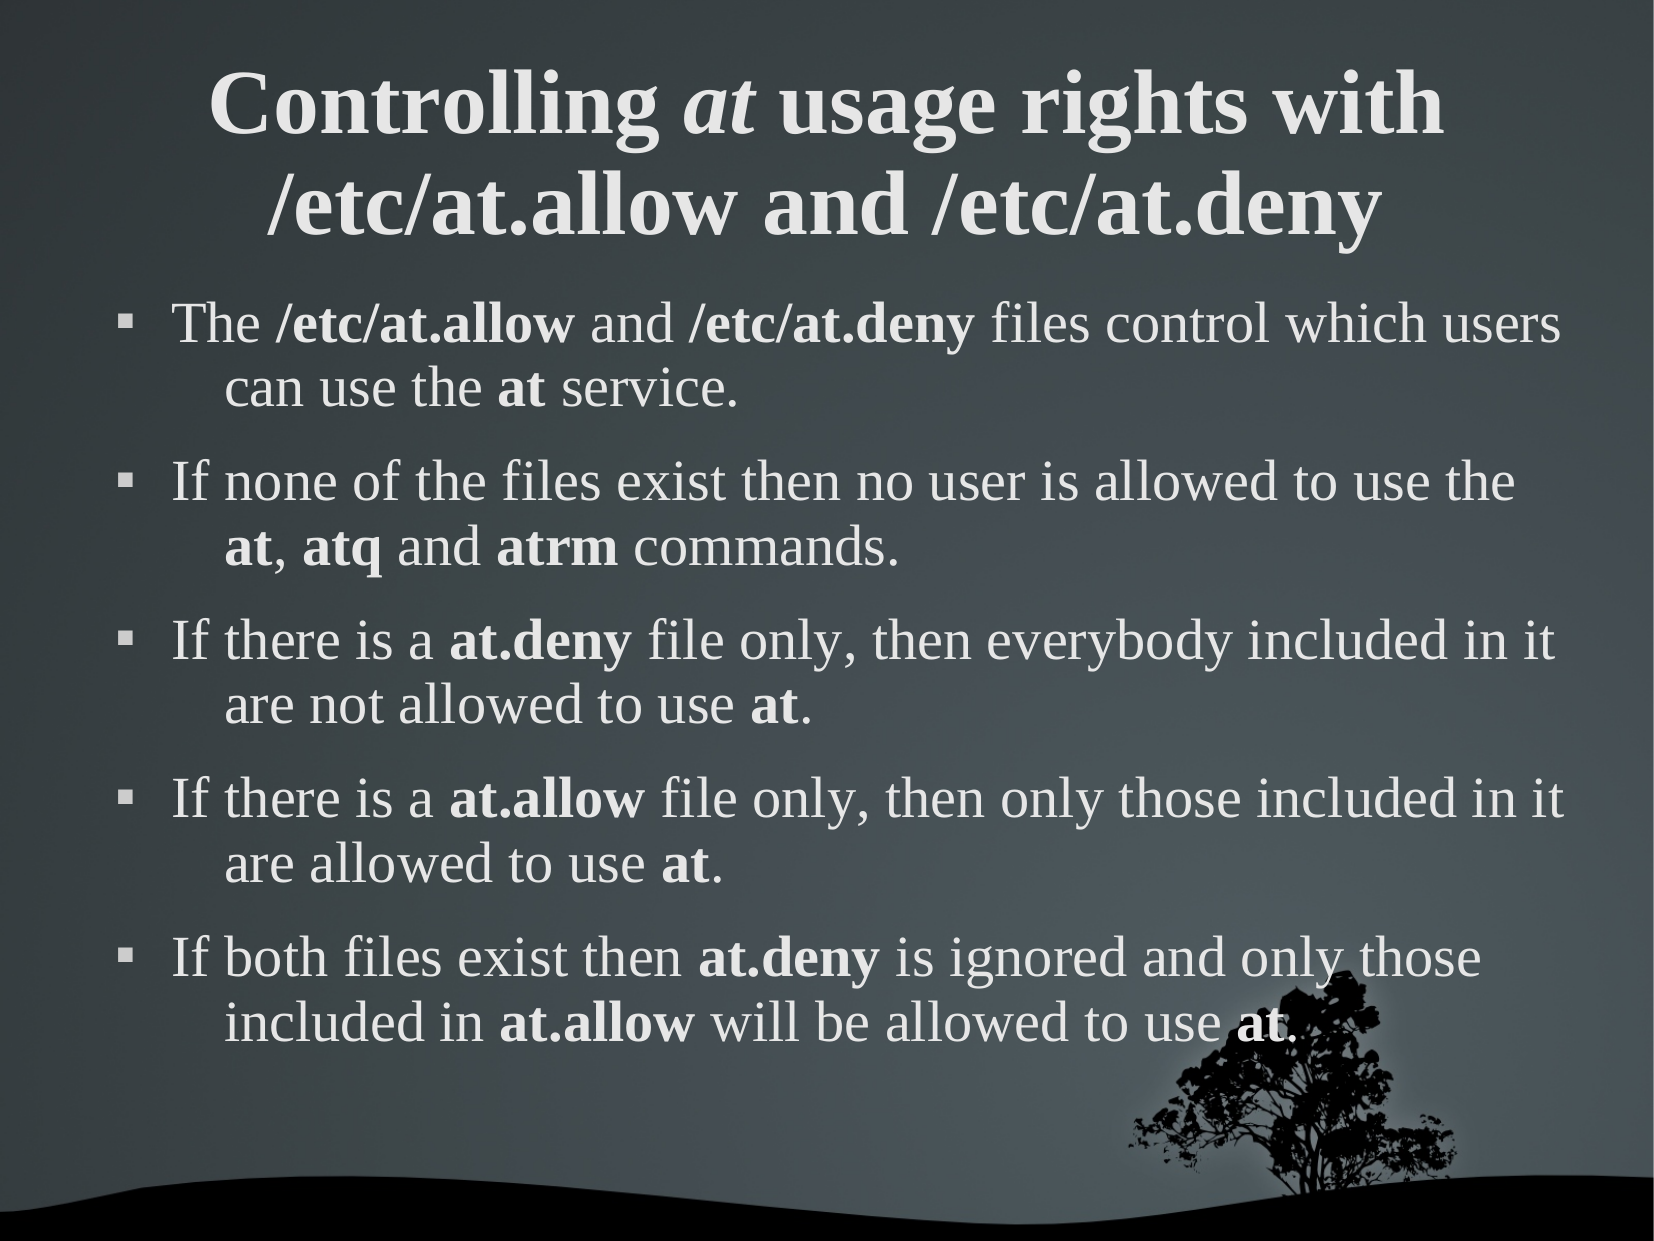

# Controlling at usage rights with /etc/at.allow and /etc/at.deny
The /etc/at.allow and /etc/at.deny files control which users can use the at service.
If none of the files exist then no user is allowed to use the at, atq and atrm commands.
If there is a at.deny file only, then everybody included in it are not allowed to use at.
If there is a at.allow file only, then only those included in it are allowed to use at.
If both files exist then at.deny is ignored and only those included in at.allow will be allowed to use at.